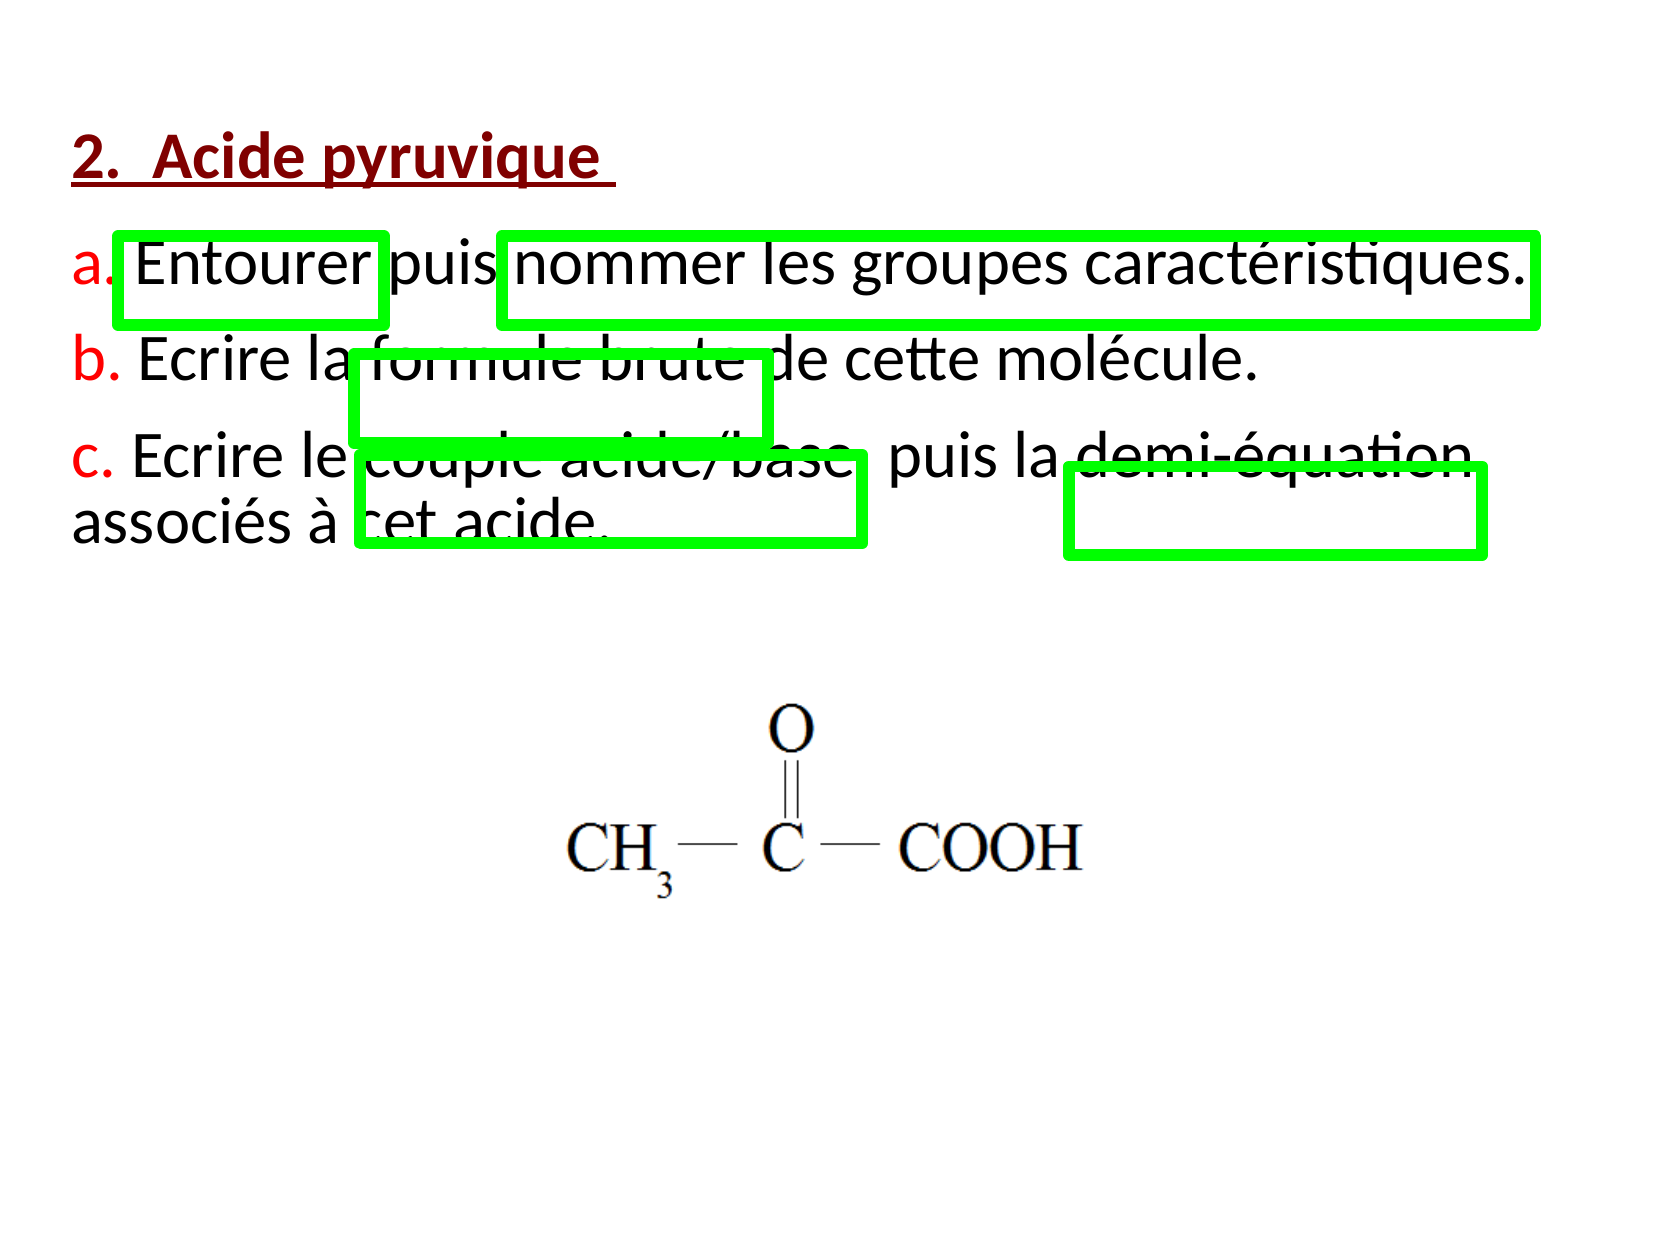

# 2.  Acide pyruvique
a. Entourer puis nommer les groupes caractéristiques.
b. Ecrire la formule brute de cette molécule.
c. Ecrire le couple acide/base, puis la demi-équation associés à cet acide.